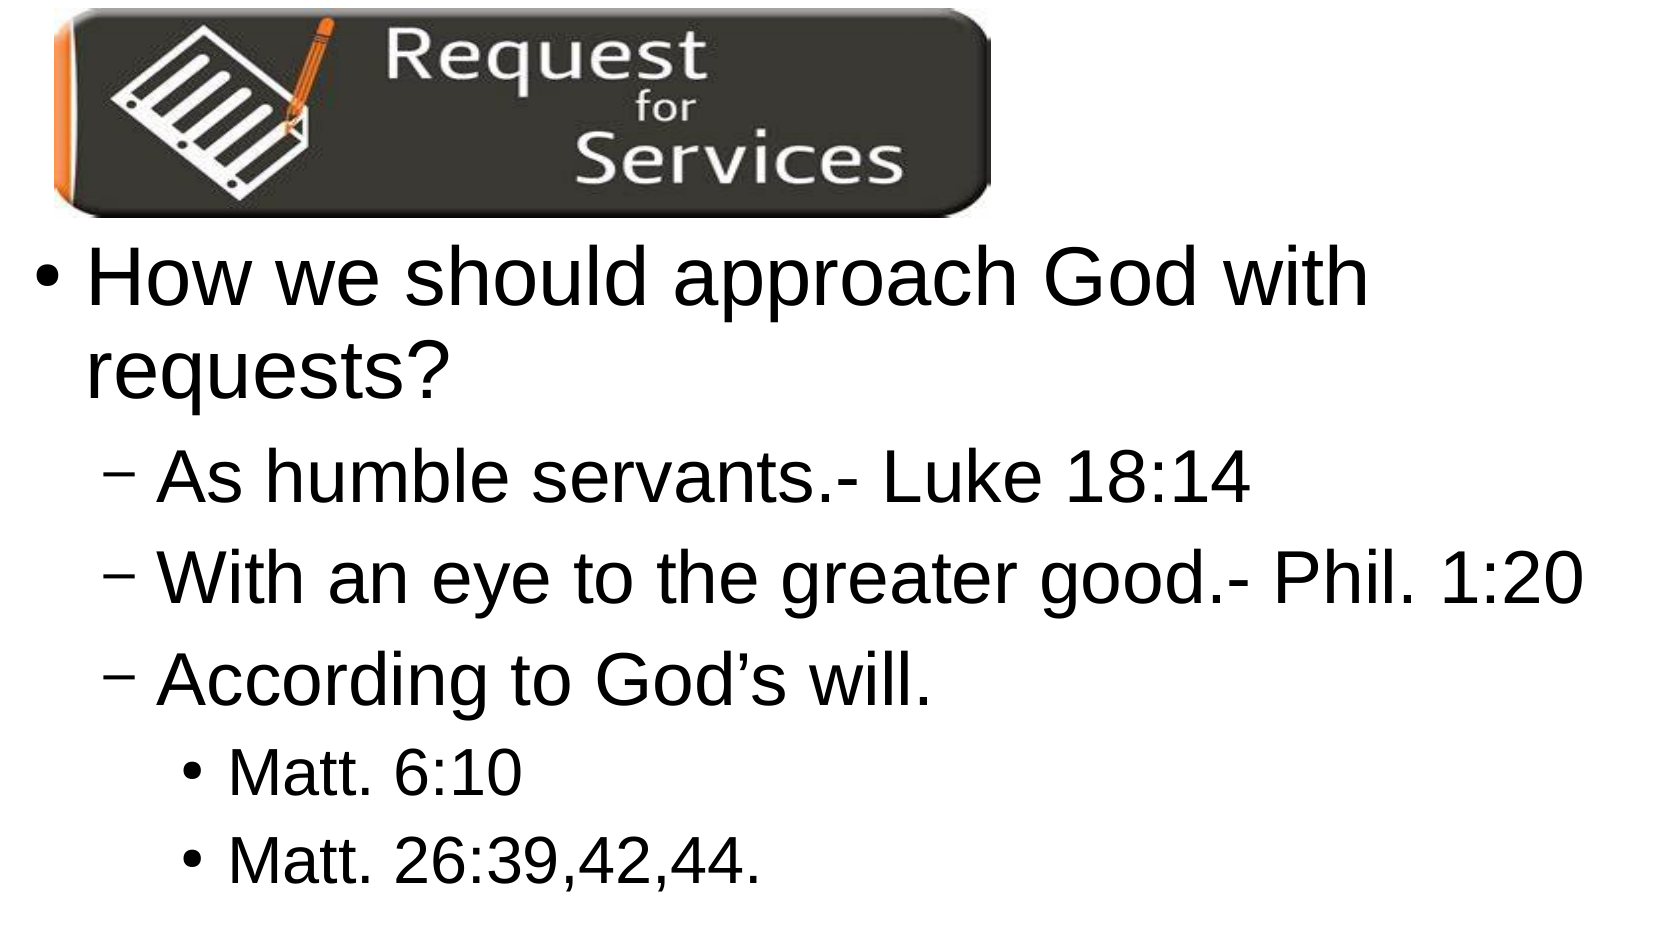

#
How we should approach God with requests?
As humble servants.- Luke 18:14
With an eye to the greater good.- Phil. 1:20
According to God’s will.
Matt. 6:10
Matt. 26:39,42,44.